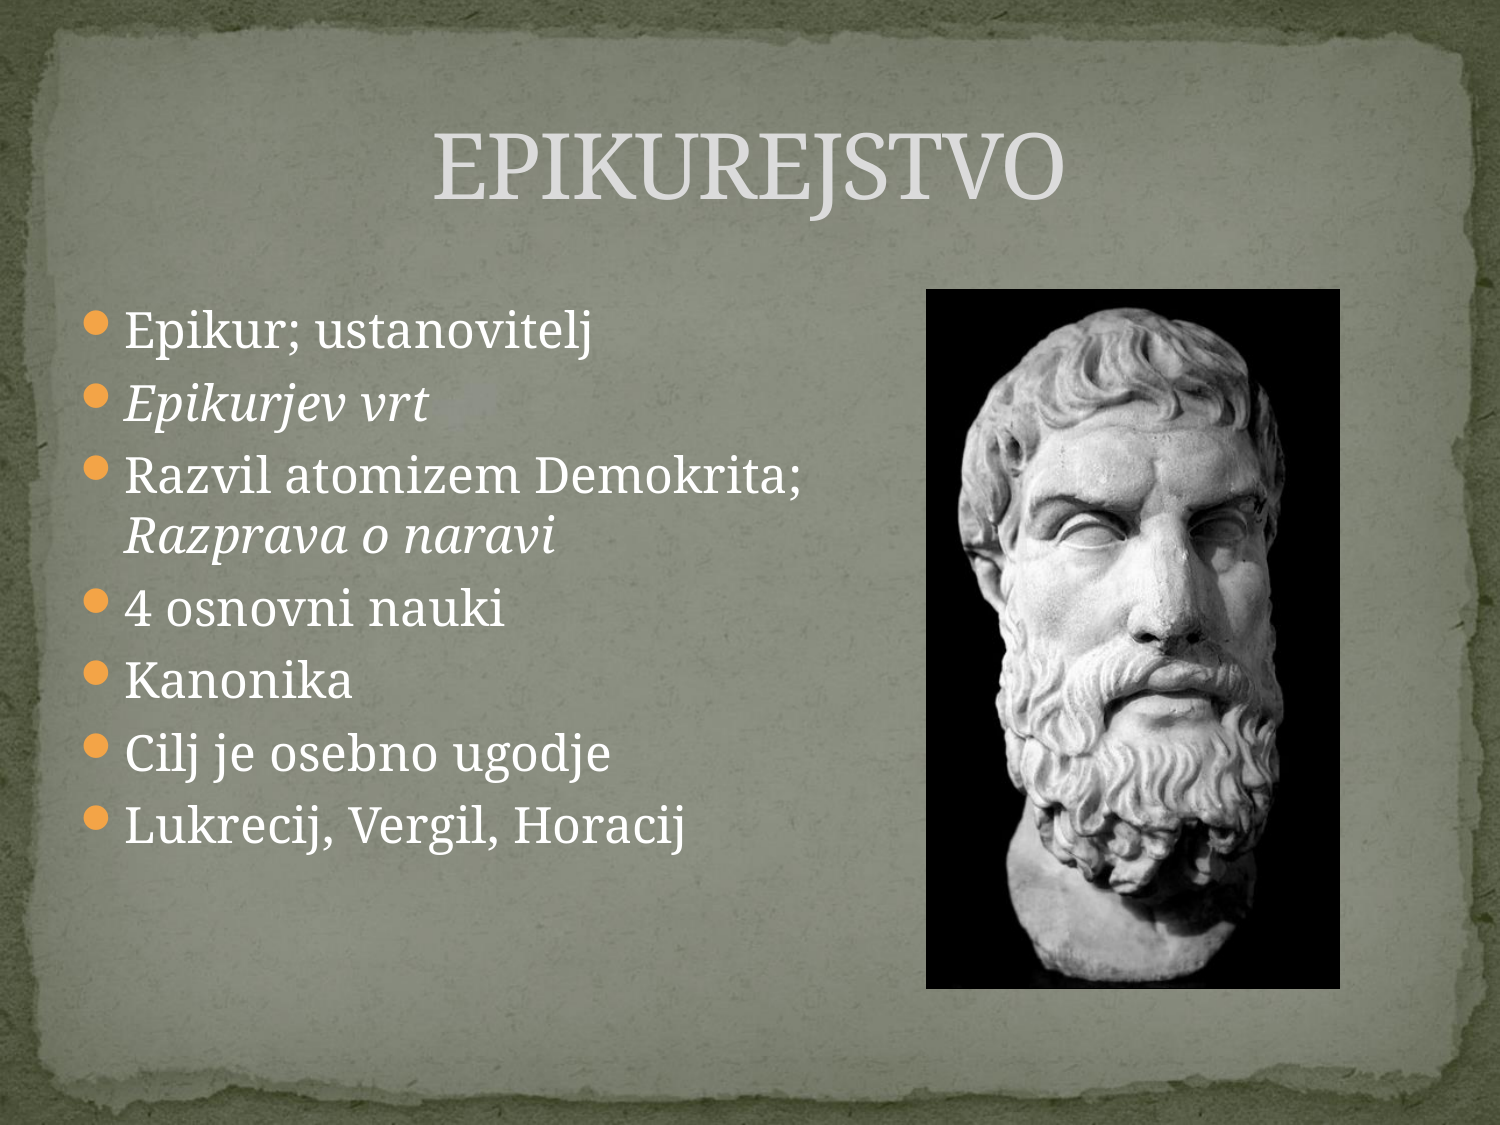

EPIKUREJSTVO
# Epikur; ustanovitelj
Epikurjev vrt
Razvil atomizem Demokrita;
Razprava o naravi
4 osnovni nauki
Kanonika
Cilj je osebno ugodje
Lukrecij, Vergil, Horacij